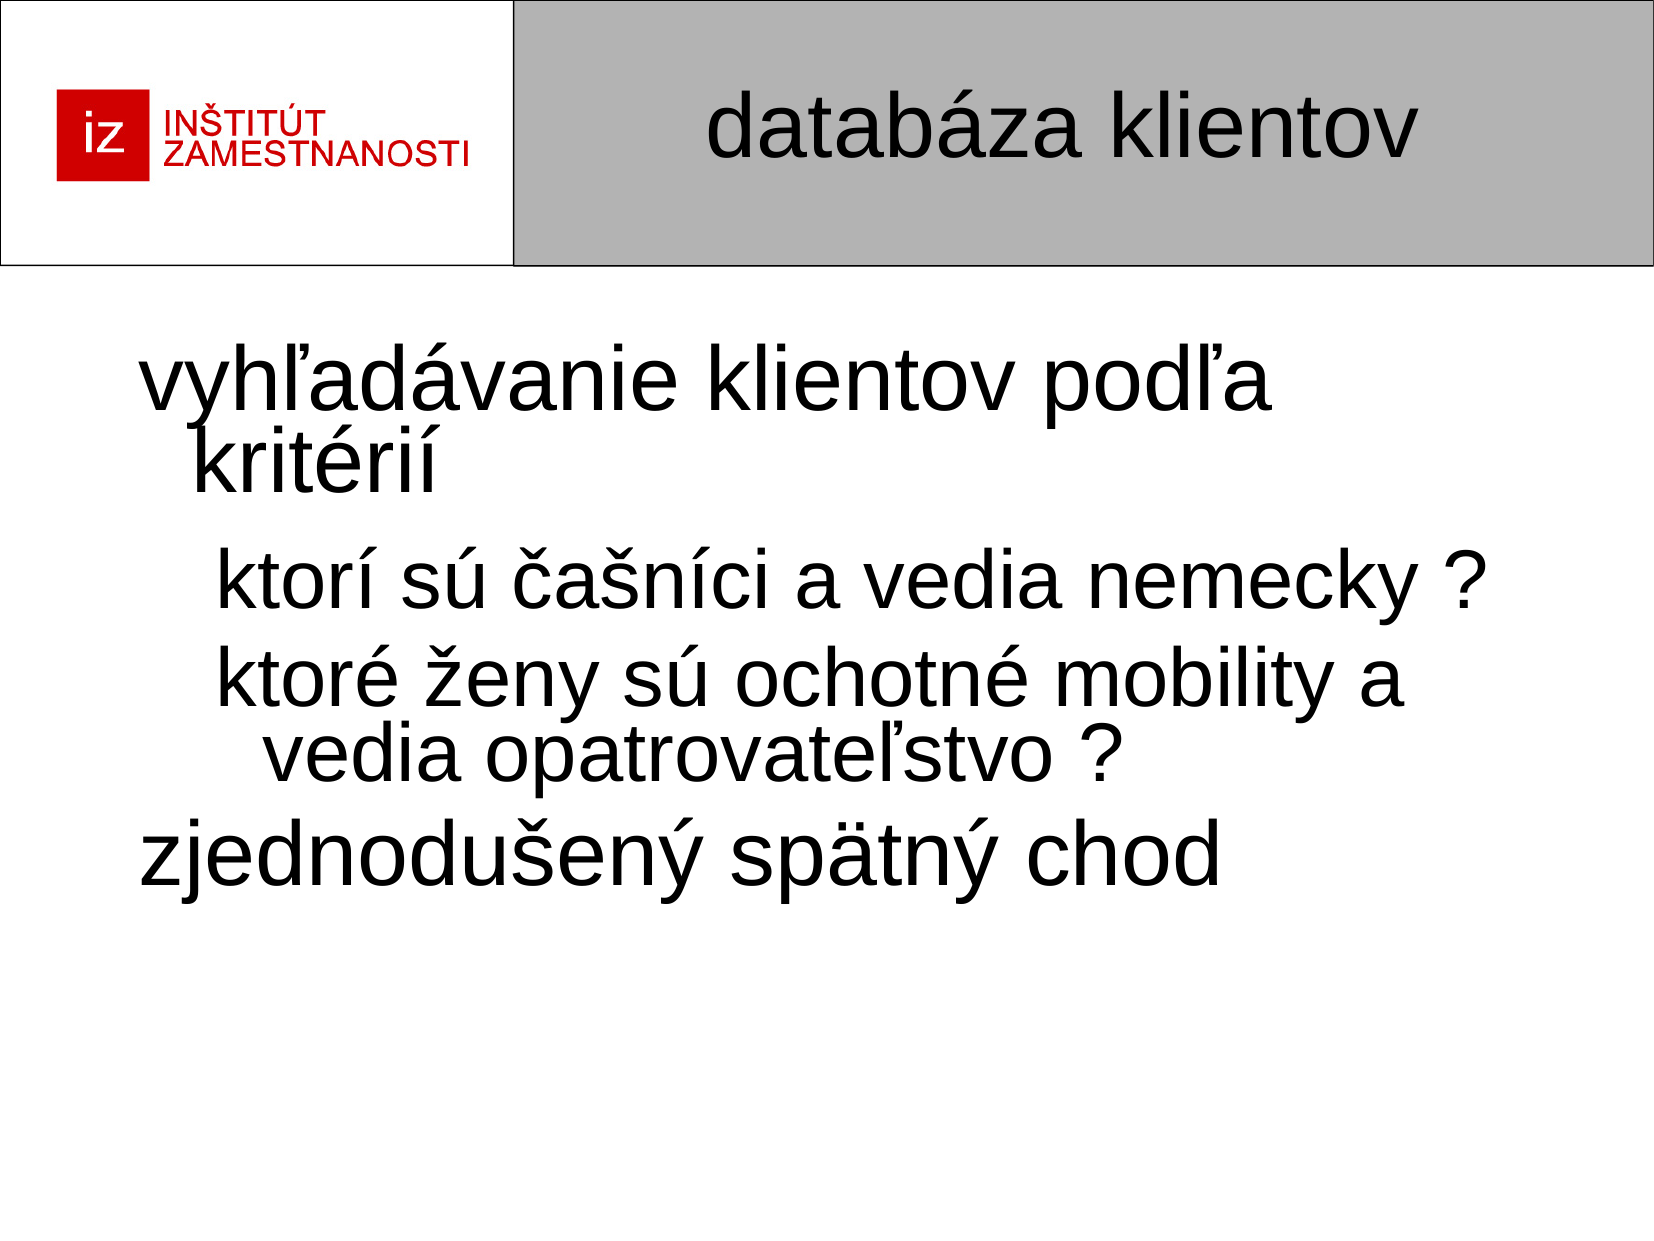

# databáza klientov
vyhľadávanie klientov podľa kritérií
ktorí sú čašníci a vedia nemecky ?
ktoré ženy sú ochotné mobility a vedia opatrovateľstvo ?
zjednodušený spätný chod